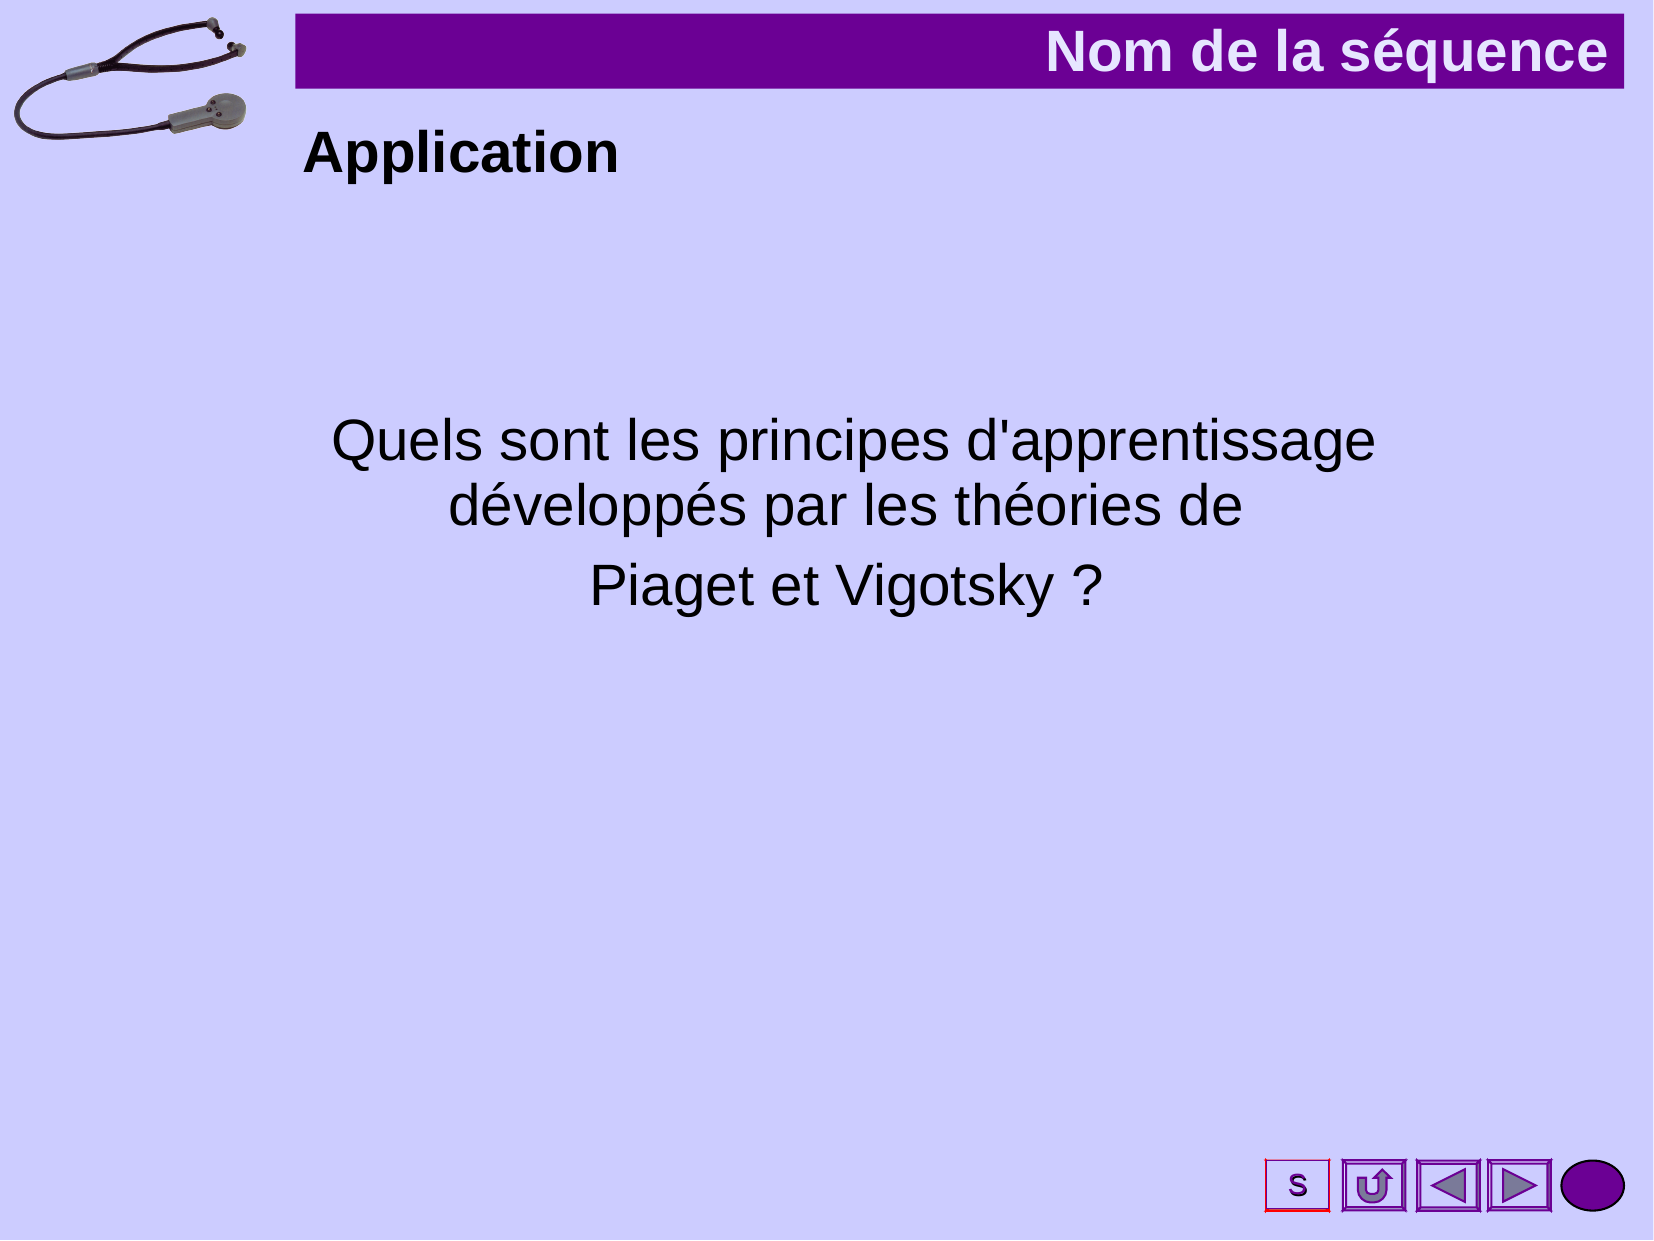

Nom de la séquence
Application
# Quels sont les principes d'apprentissage développés par les théories de
Piaget et Vigotsky ?